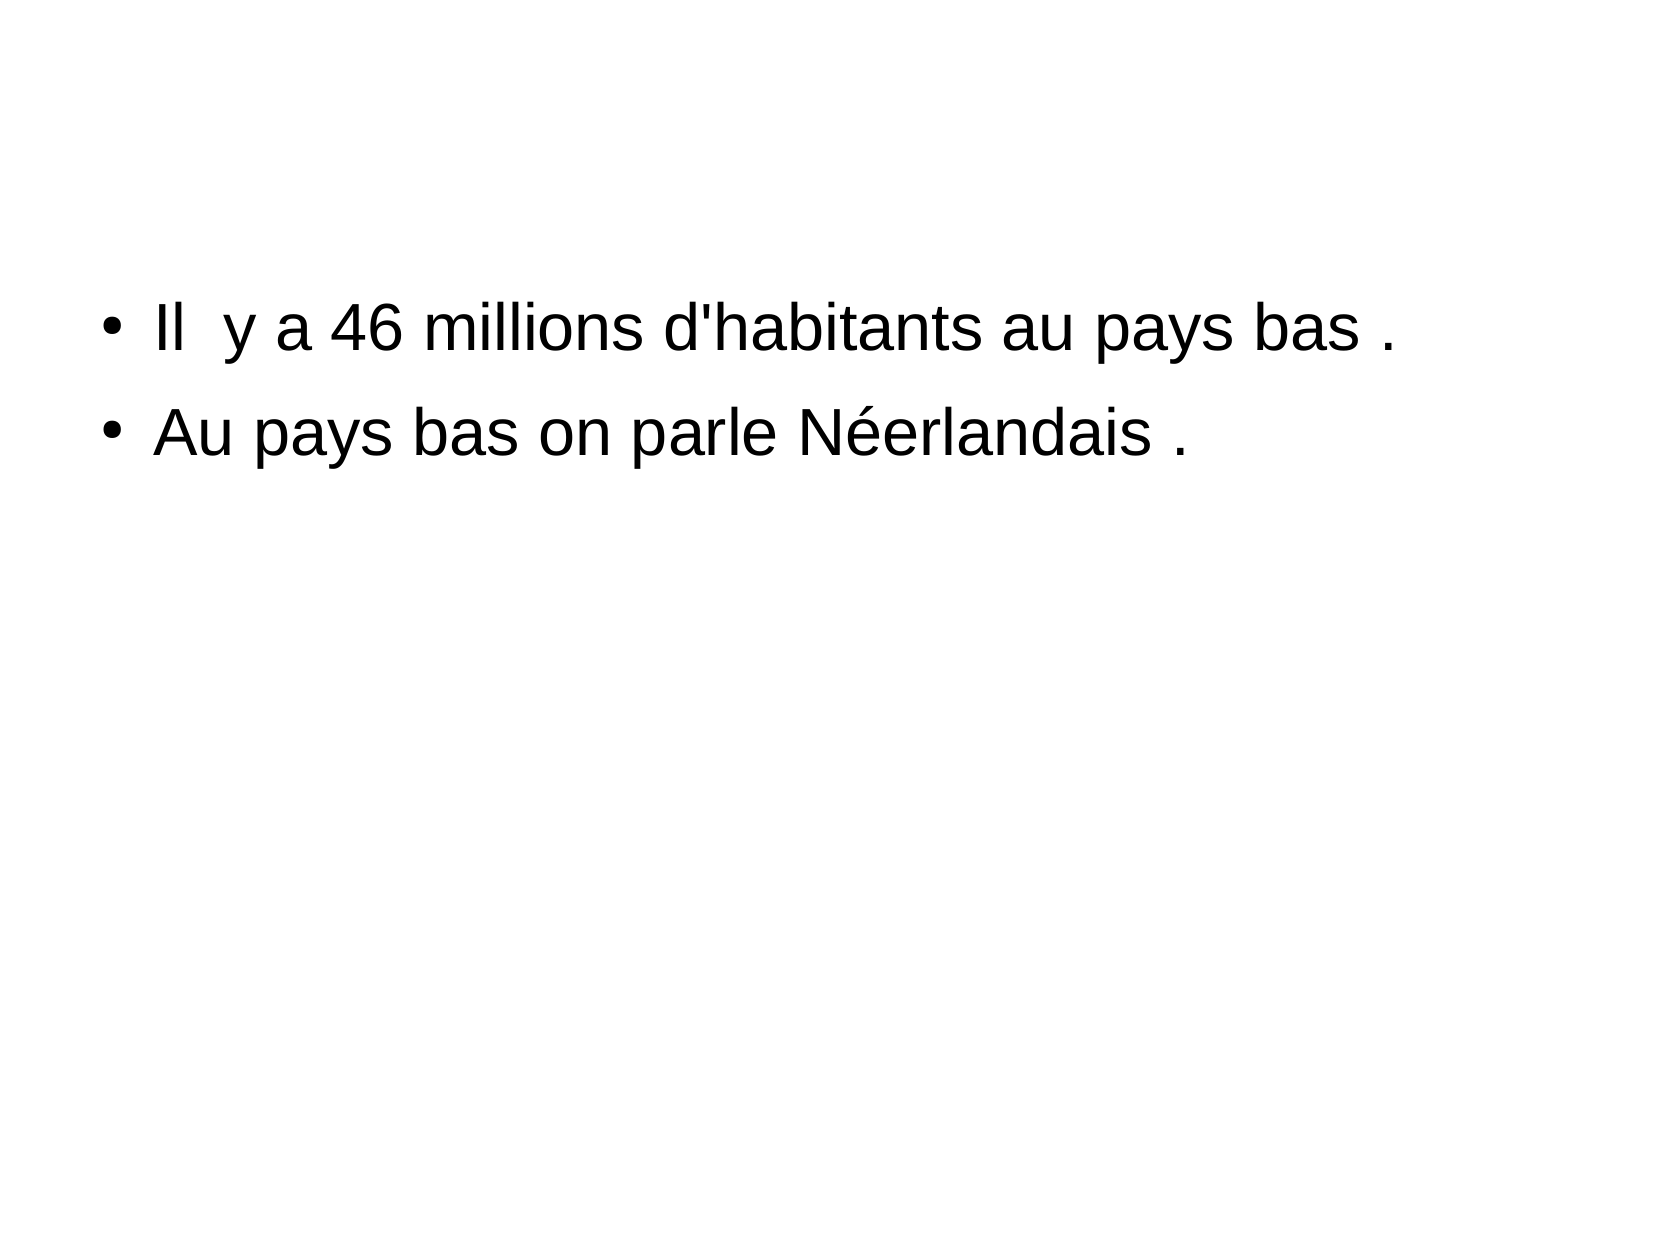

#
Il  y a 46 millions d'habitants au pays bas .
Au pays bas on parle Néerlandais .